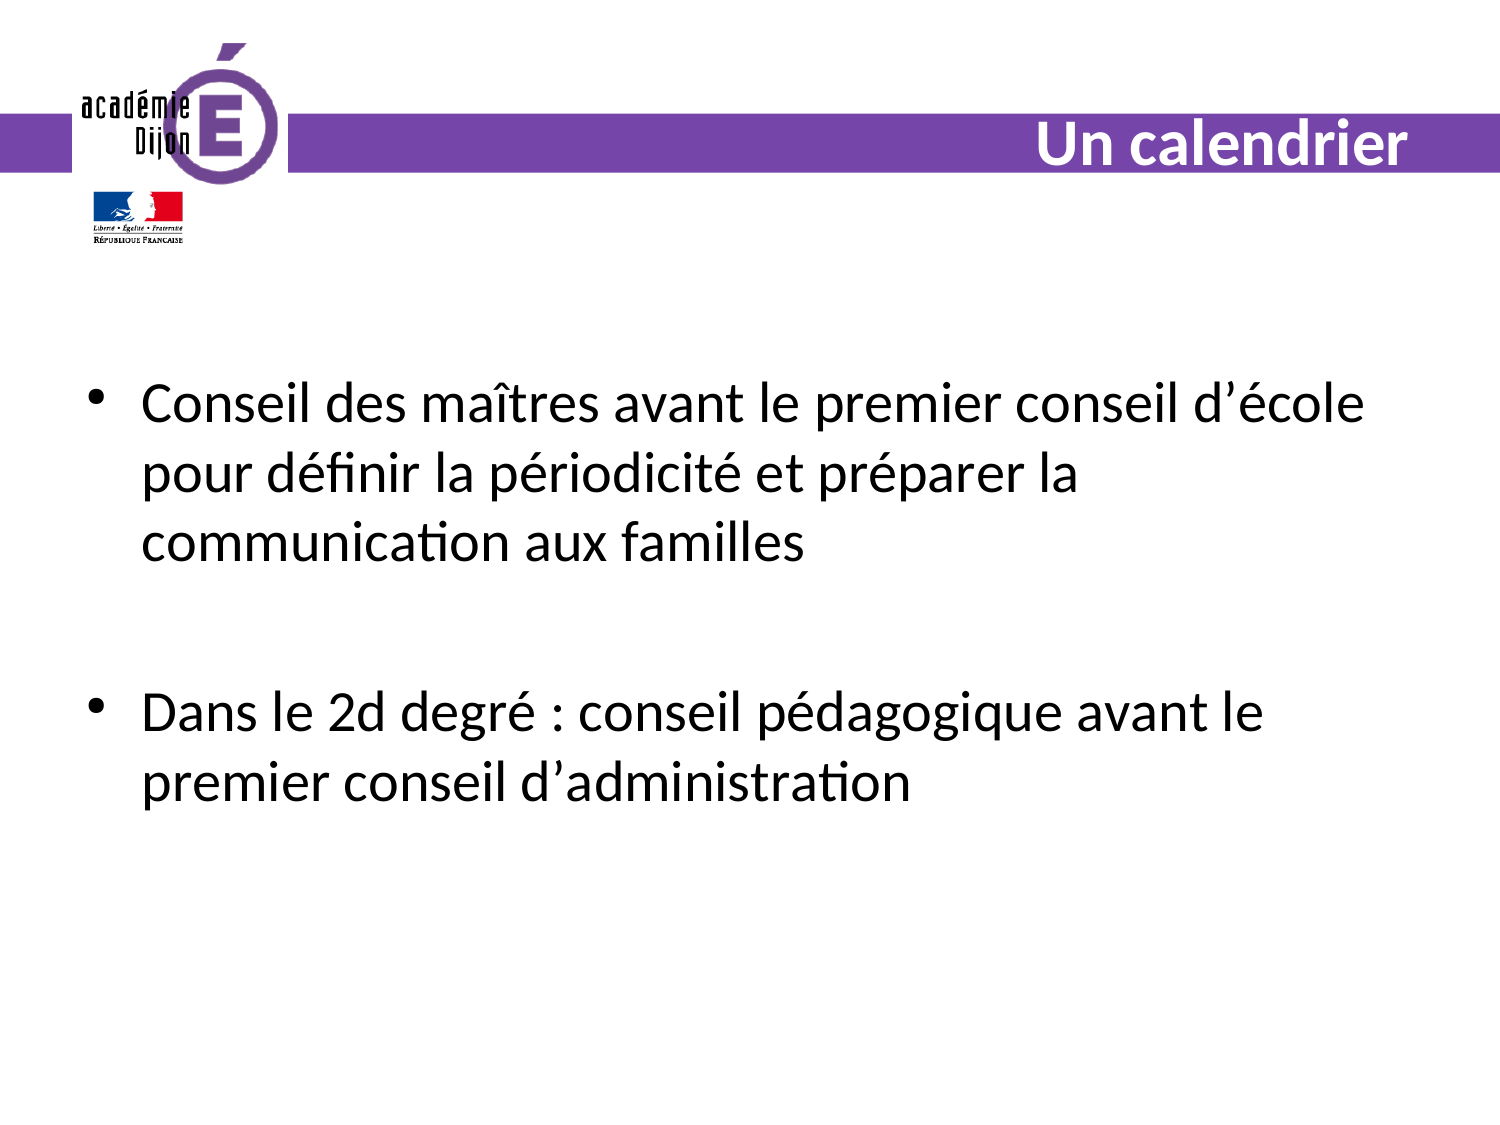

Un calendrier
Conseil des maîtres avant le premier conseil d’école pour définir la périodicité et préparer la communication aux familles
Dans le 2d degré : conseil pédagogique avant le premier conseil d’administration